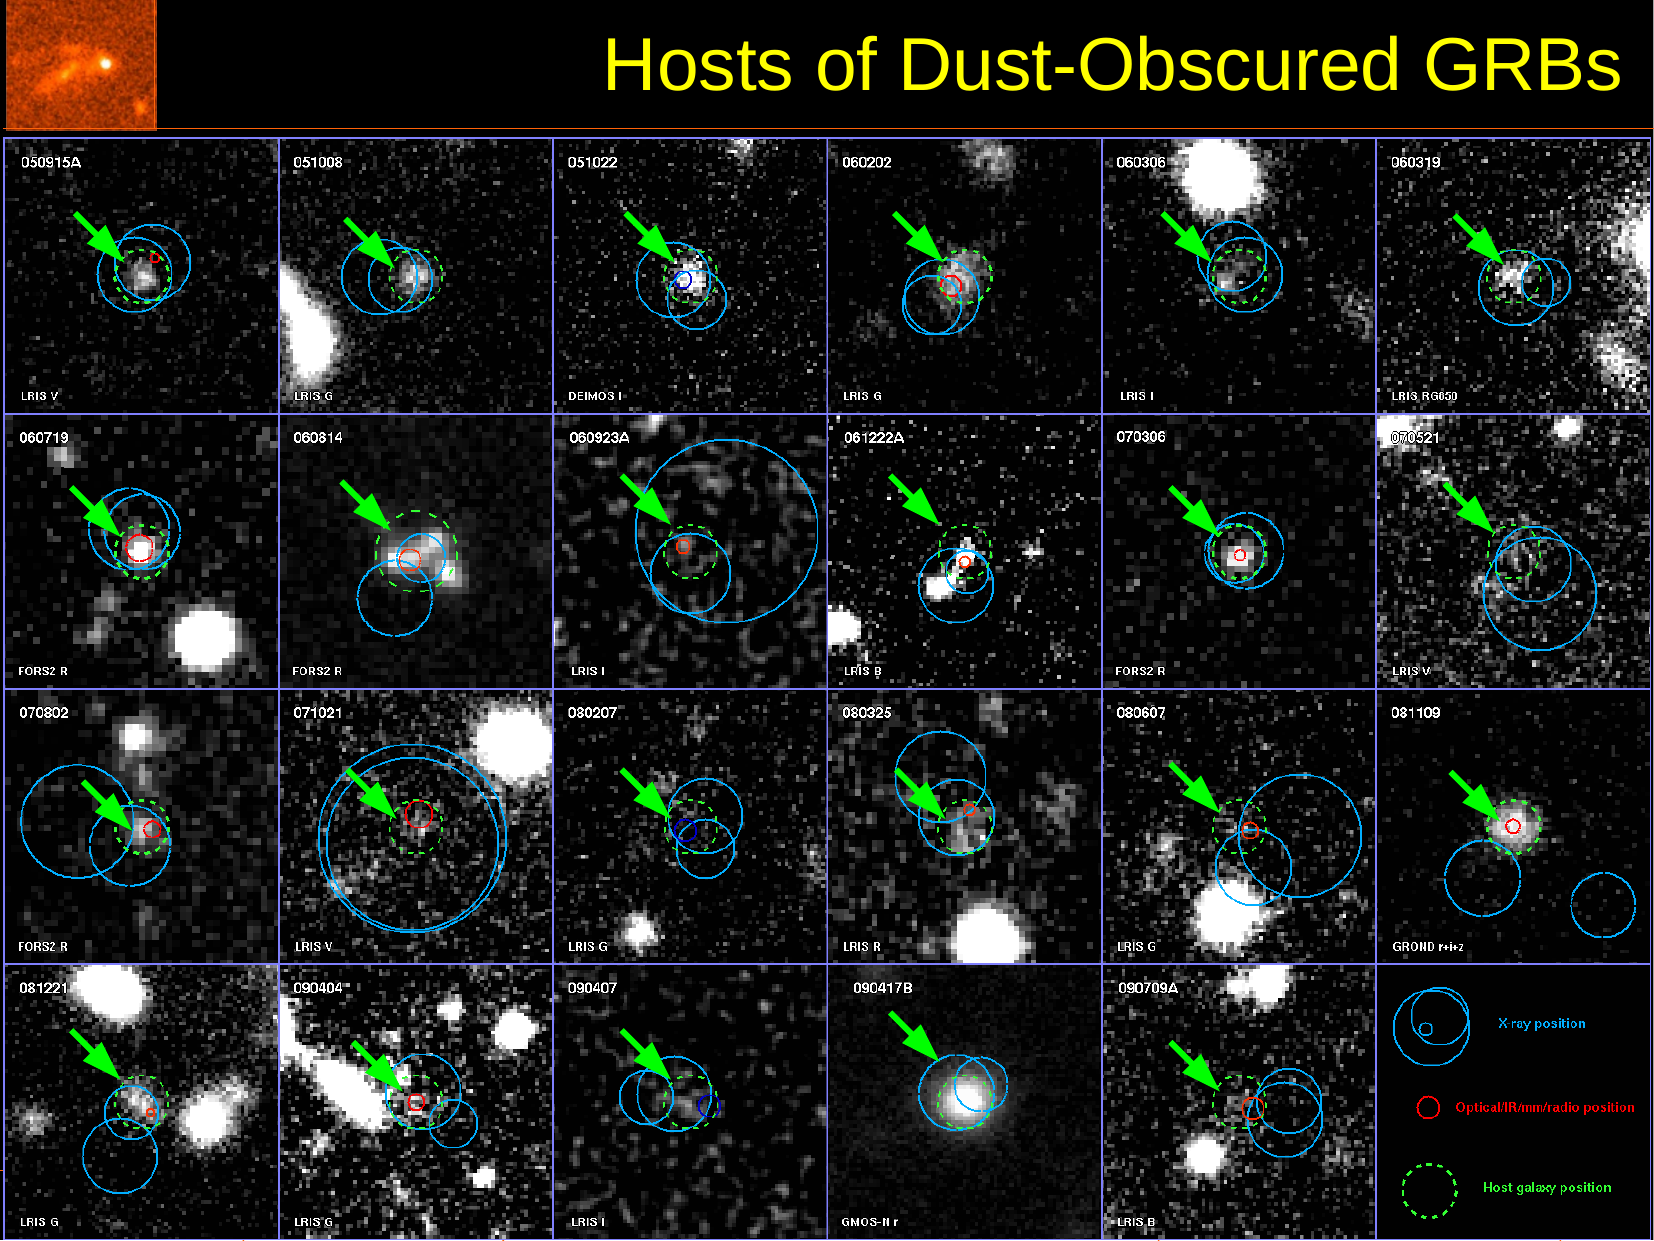

# Hosts of Dust-Obscured GRBs
2013-04-25
10